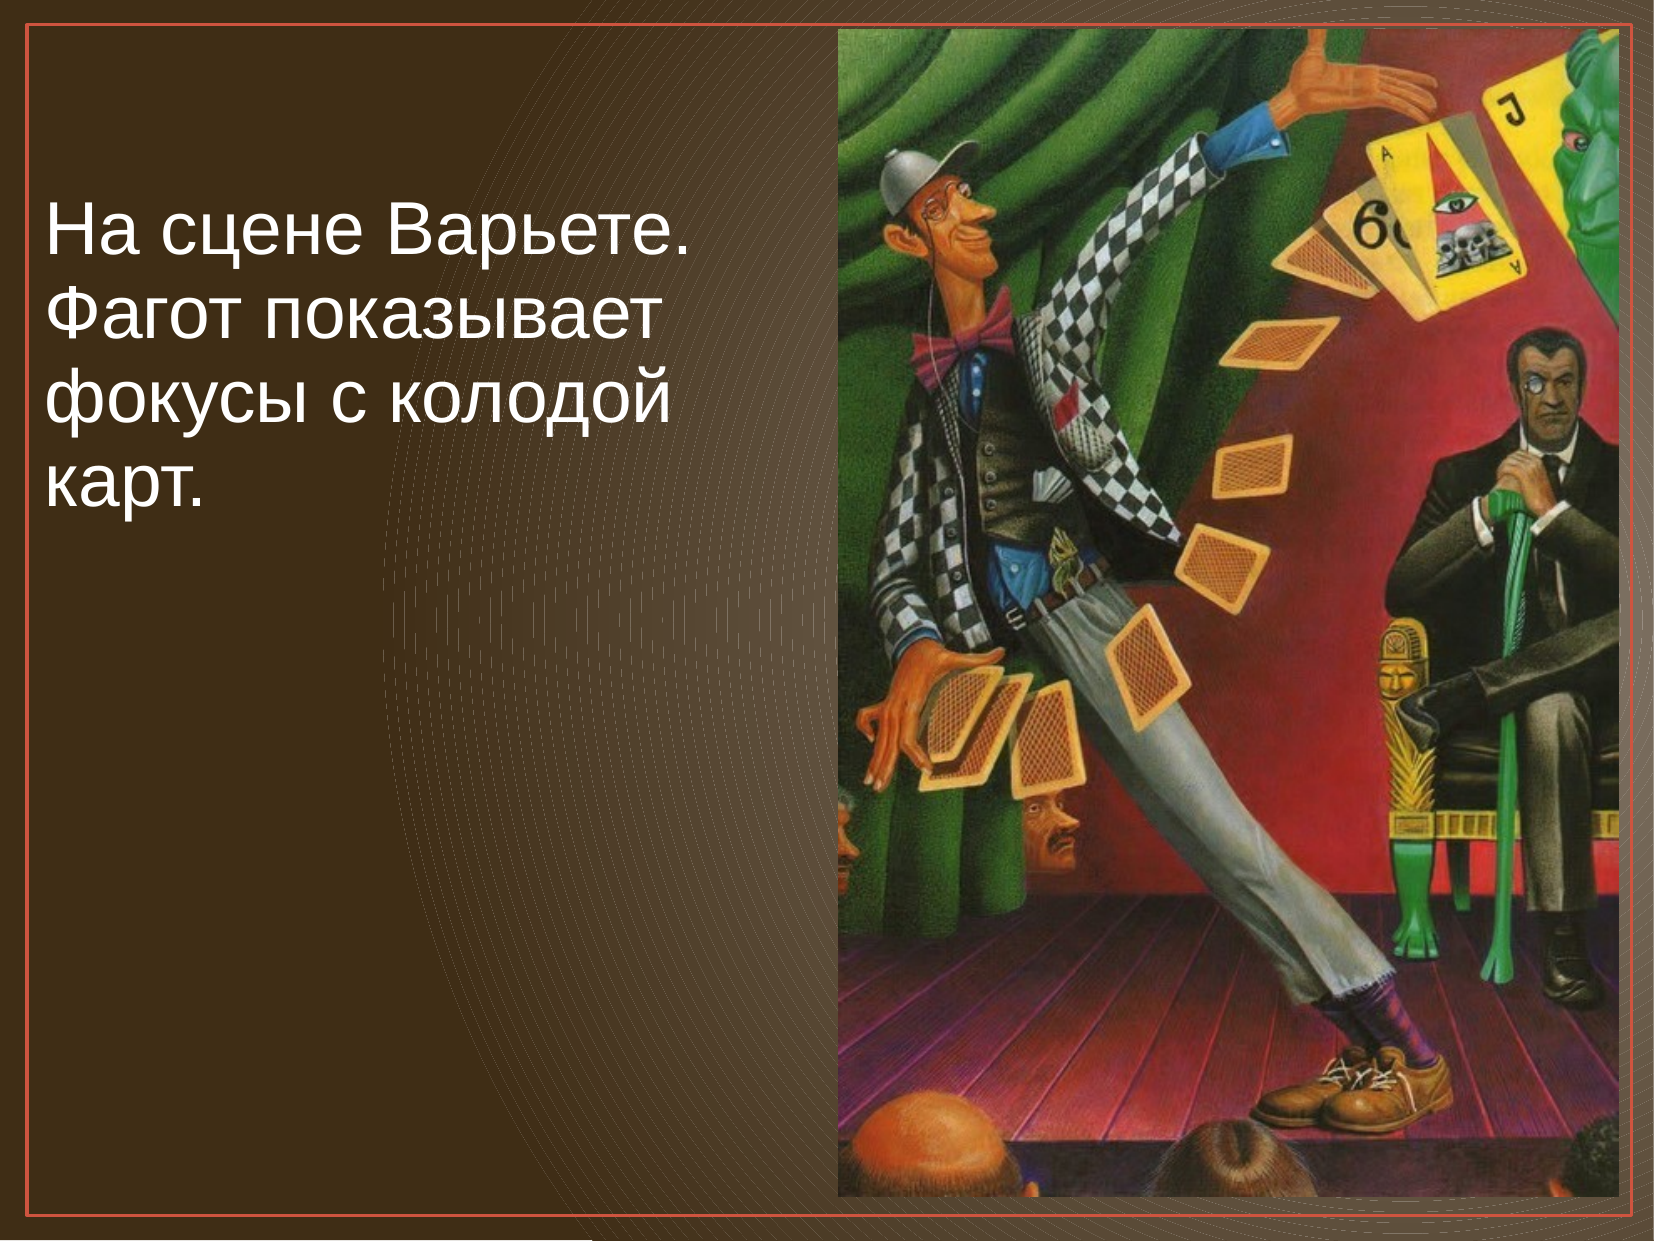

На сцене Варьете. Фагот показывает фокусы с колодой карт.